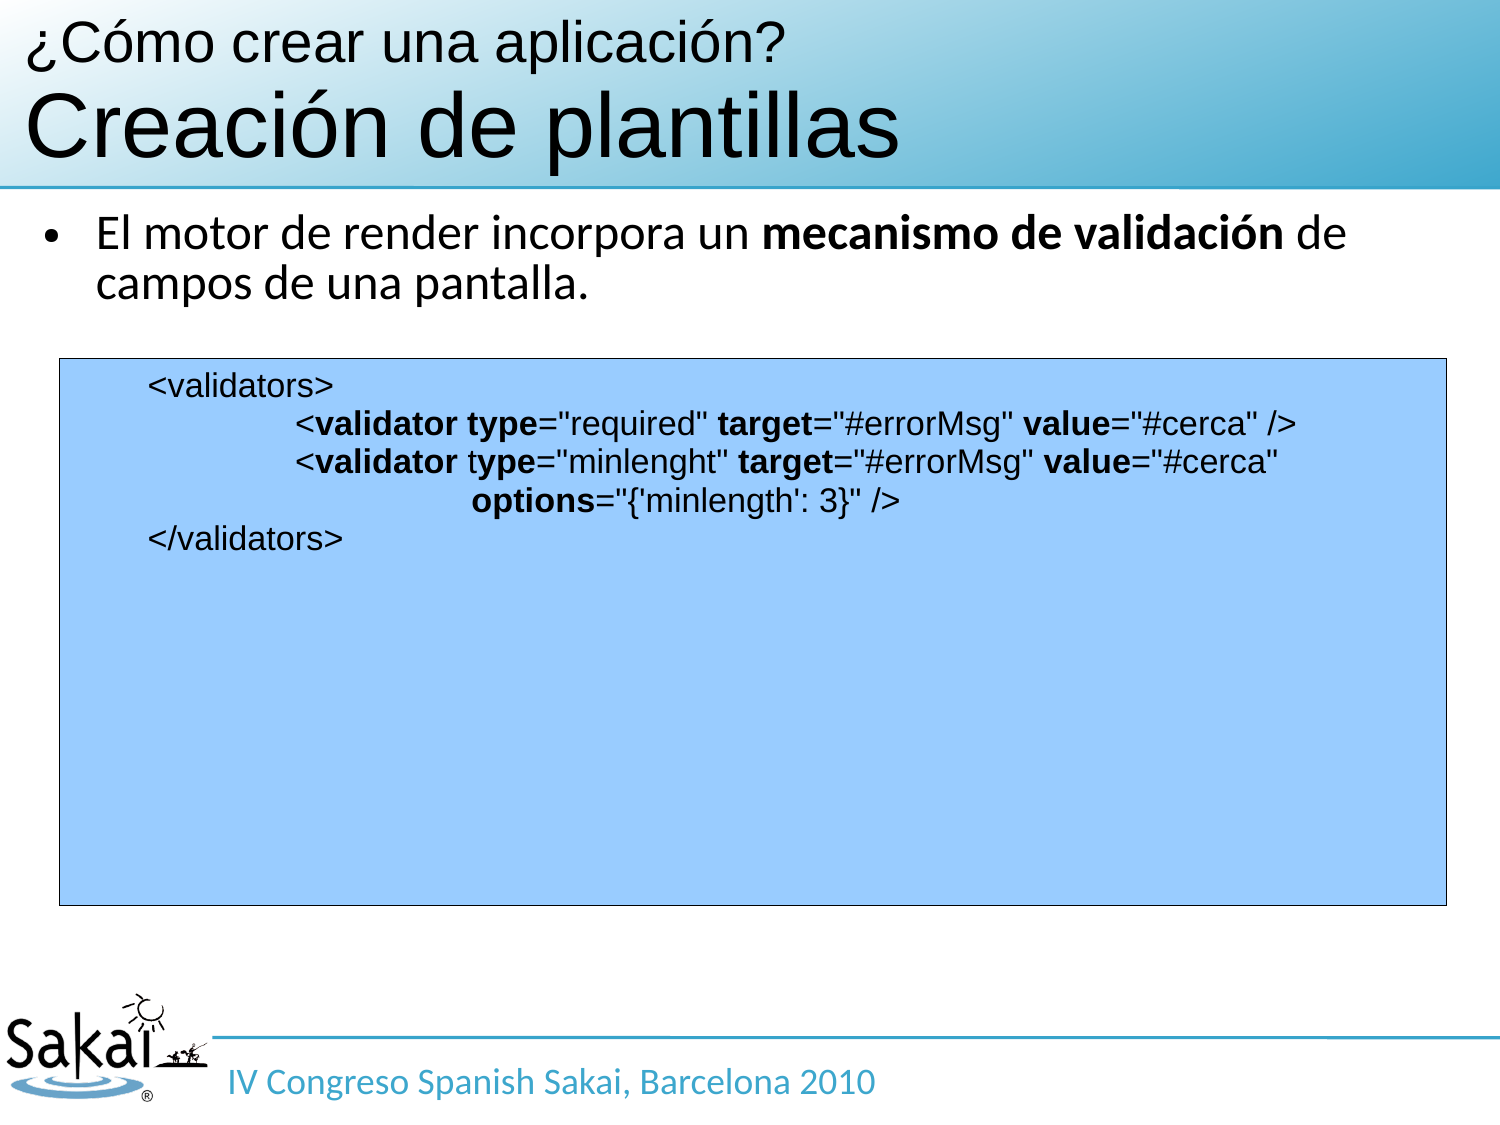

# ¿Cómo crear una aplicación? Creación de plantillas
El motor de render incorpora un mecanismo de validación de campos de una pantalla.
	<validators>
			<validator type="required" target="#errorMsg" value="#cerca" />
			<validator type="minlenght" target="#errorMsg" value="#cerca"
					 options="{'minlength': 3}" />
	</validators>